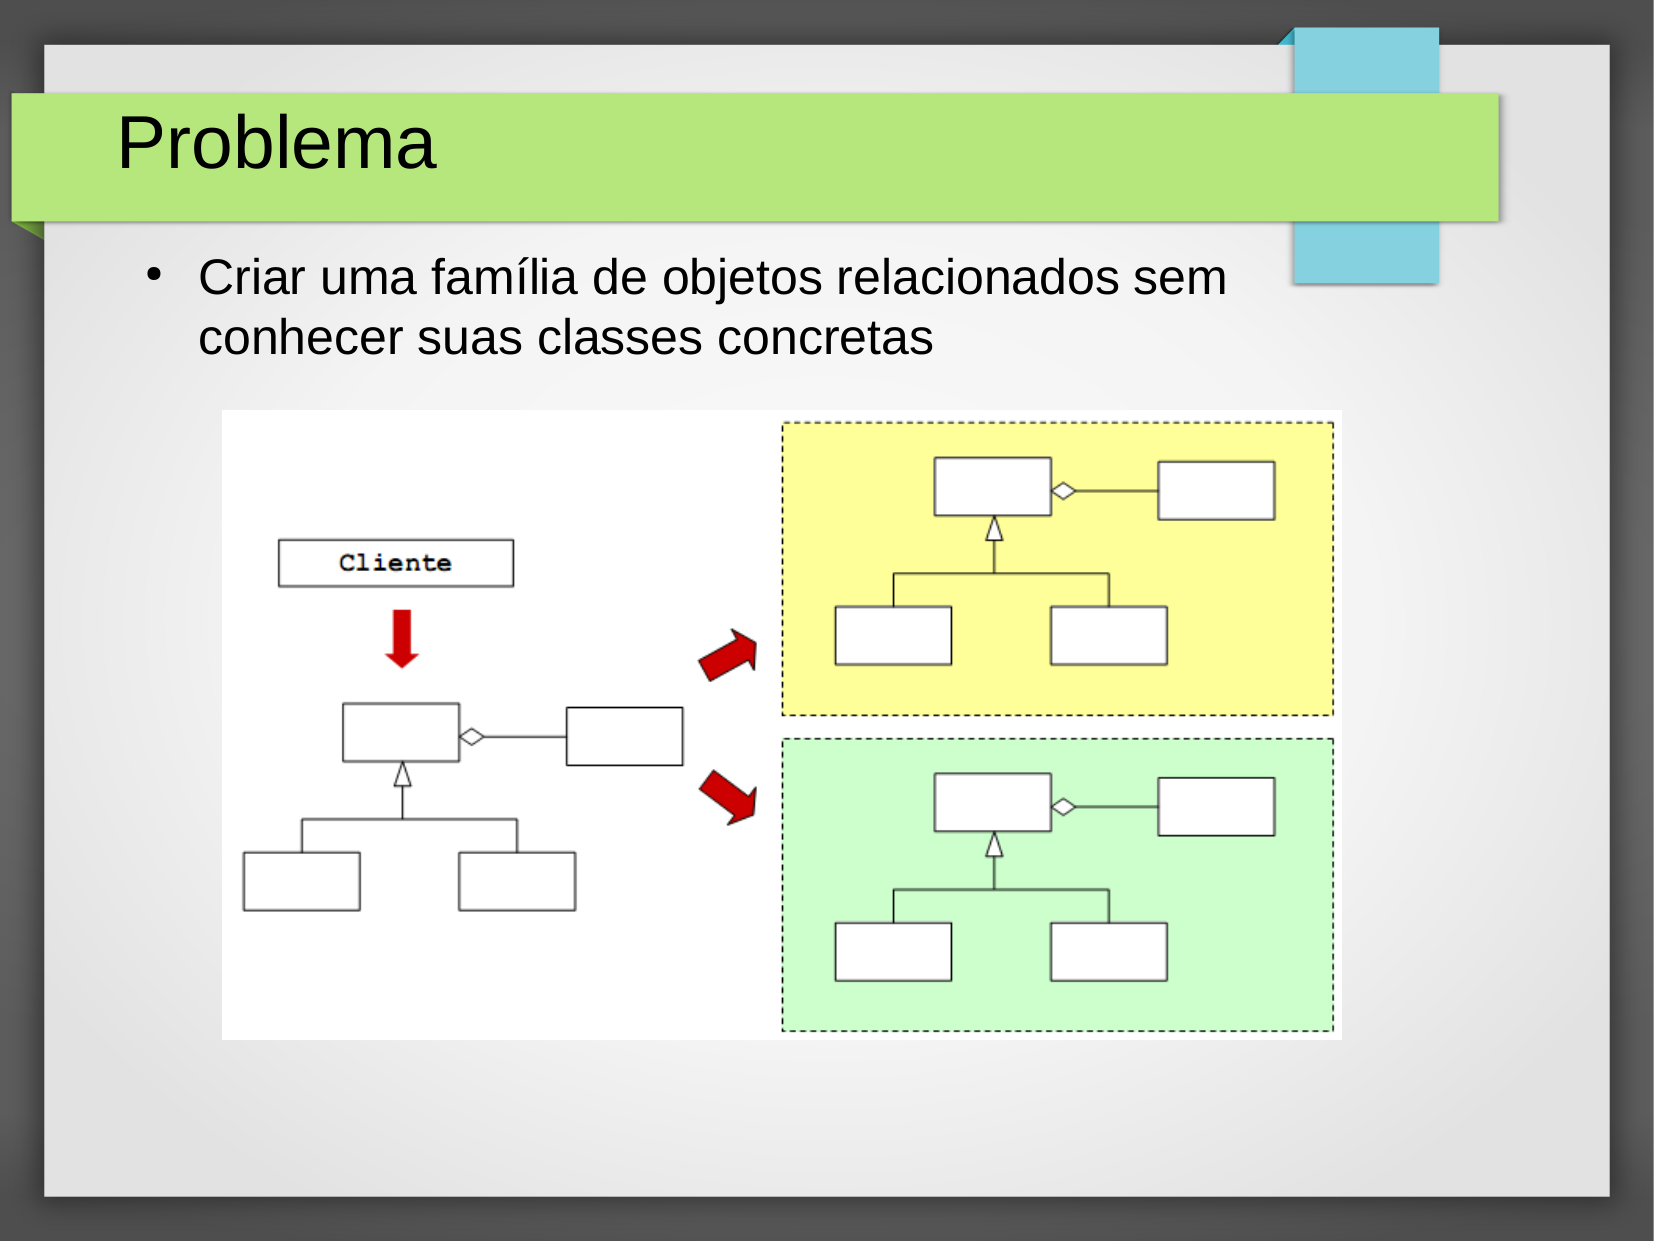

# Problema
Criar uma família de objetos relacionados sem conhecer suas classes concretas